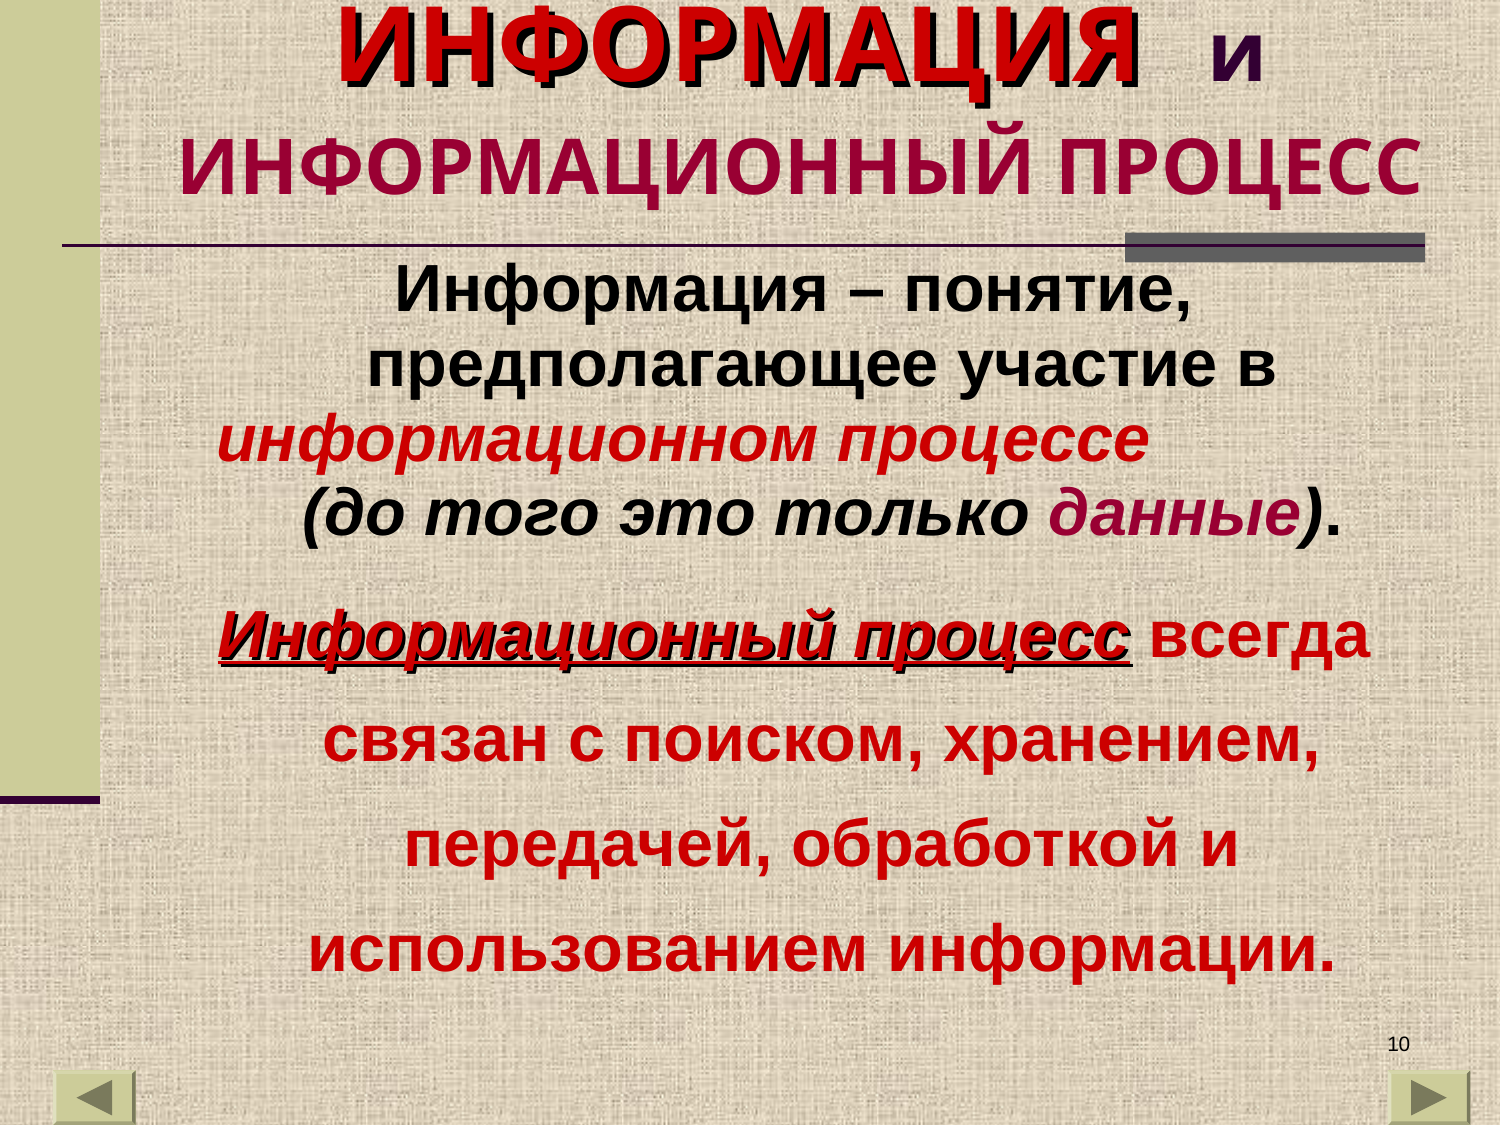

# ИНФОРМАЦИЯ и ИНФОРМАЦИОННЫЙ ПРОЦЕСС
Информация – понятие, предполагающее участие в информационном процессе (до того это только данные).
Информационный процесс всегда связан с поиском, хранением, передачей, обработкой и использованием информации.
10